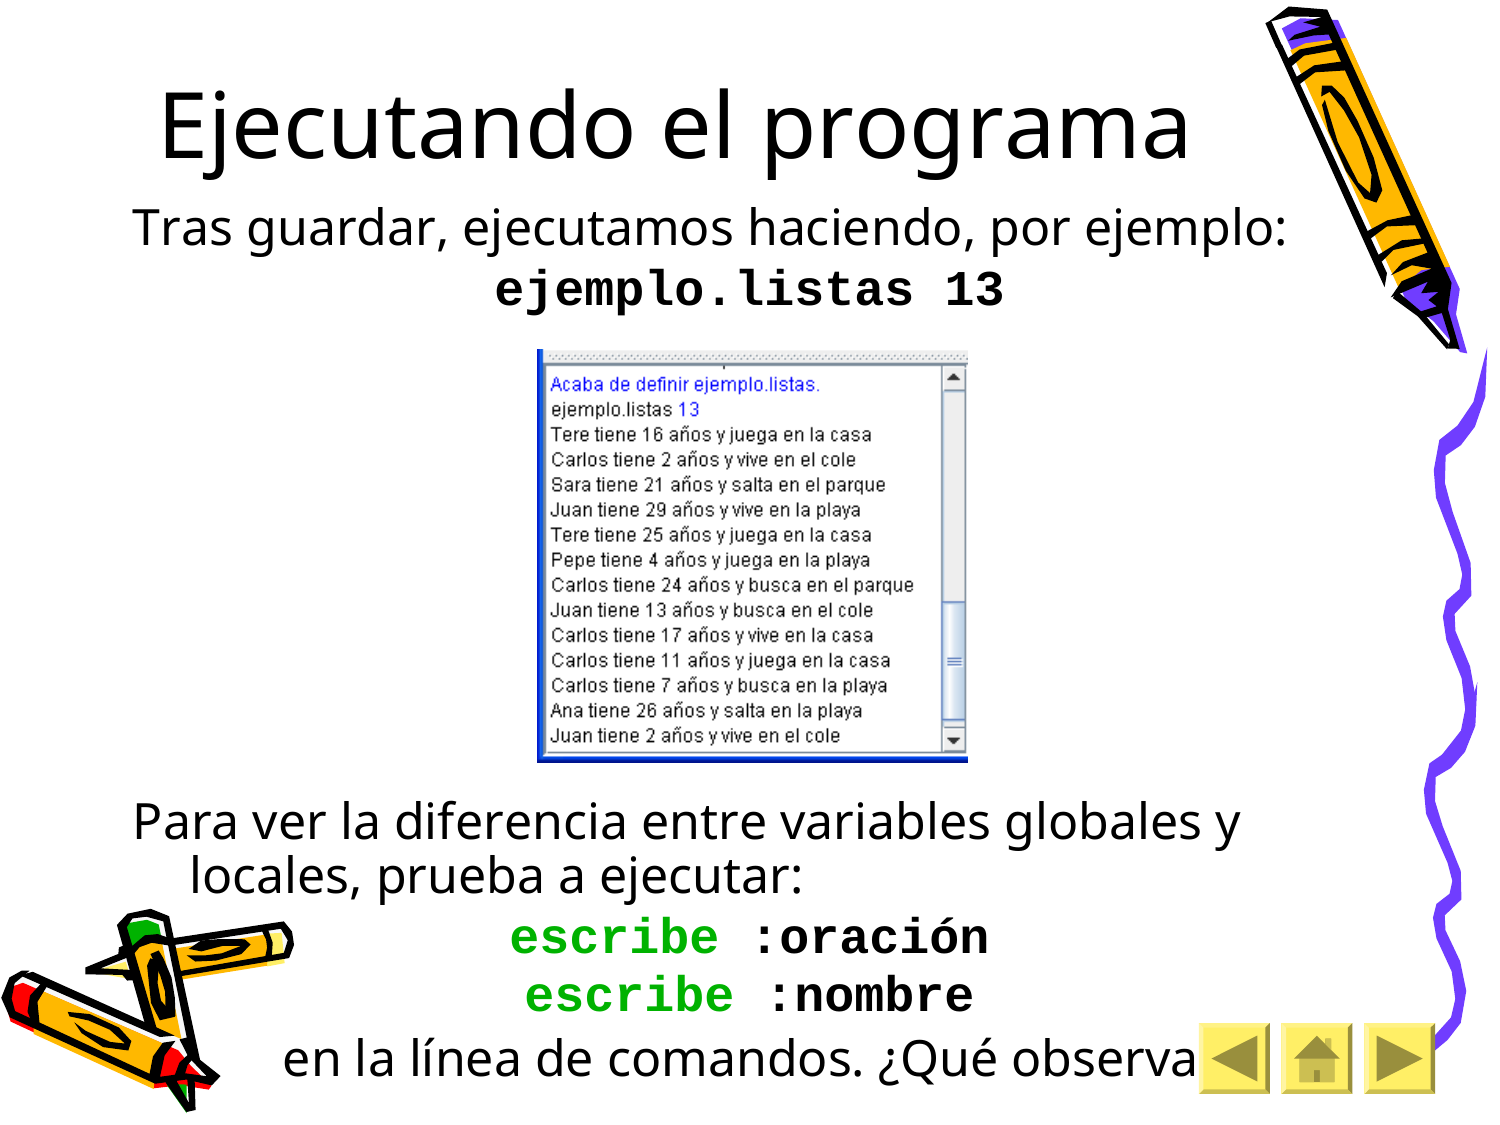

# Ejecutando el programa
Tras guardar, ejecutamos haciendo, por ejemplo:
ejemplo.listas 13
Para ver la diferencia entre variables globales y locales, prueba a ejecutar:
escribe :oración
escribe :nombre
		en la línea de comandos. ¿Qué observas?